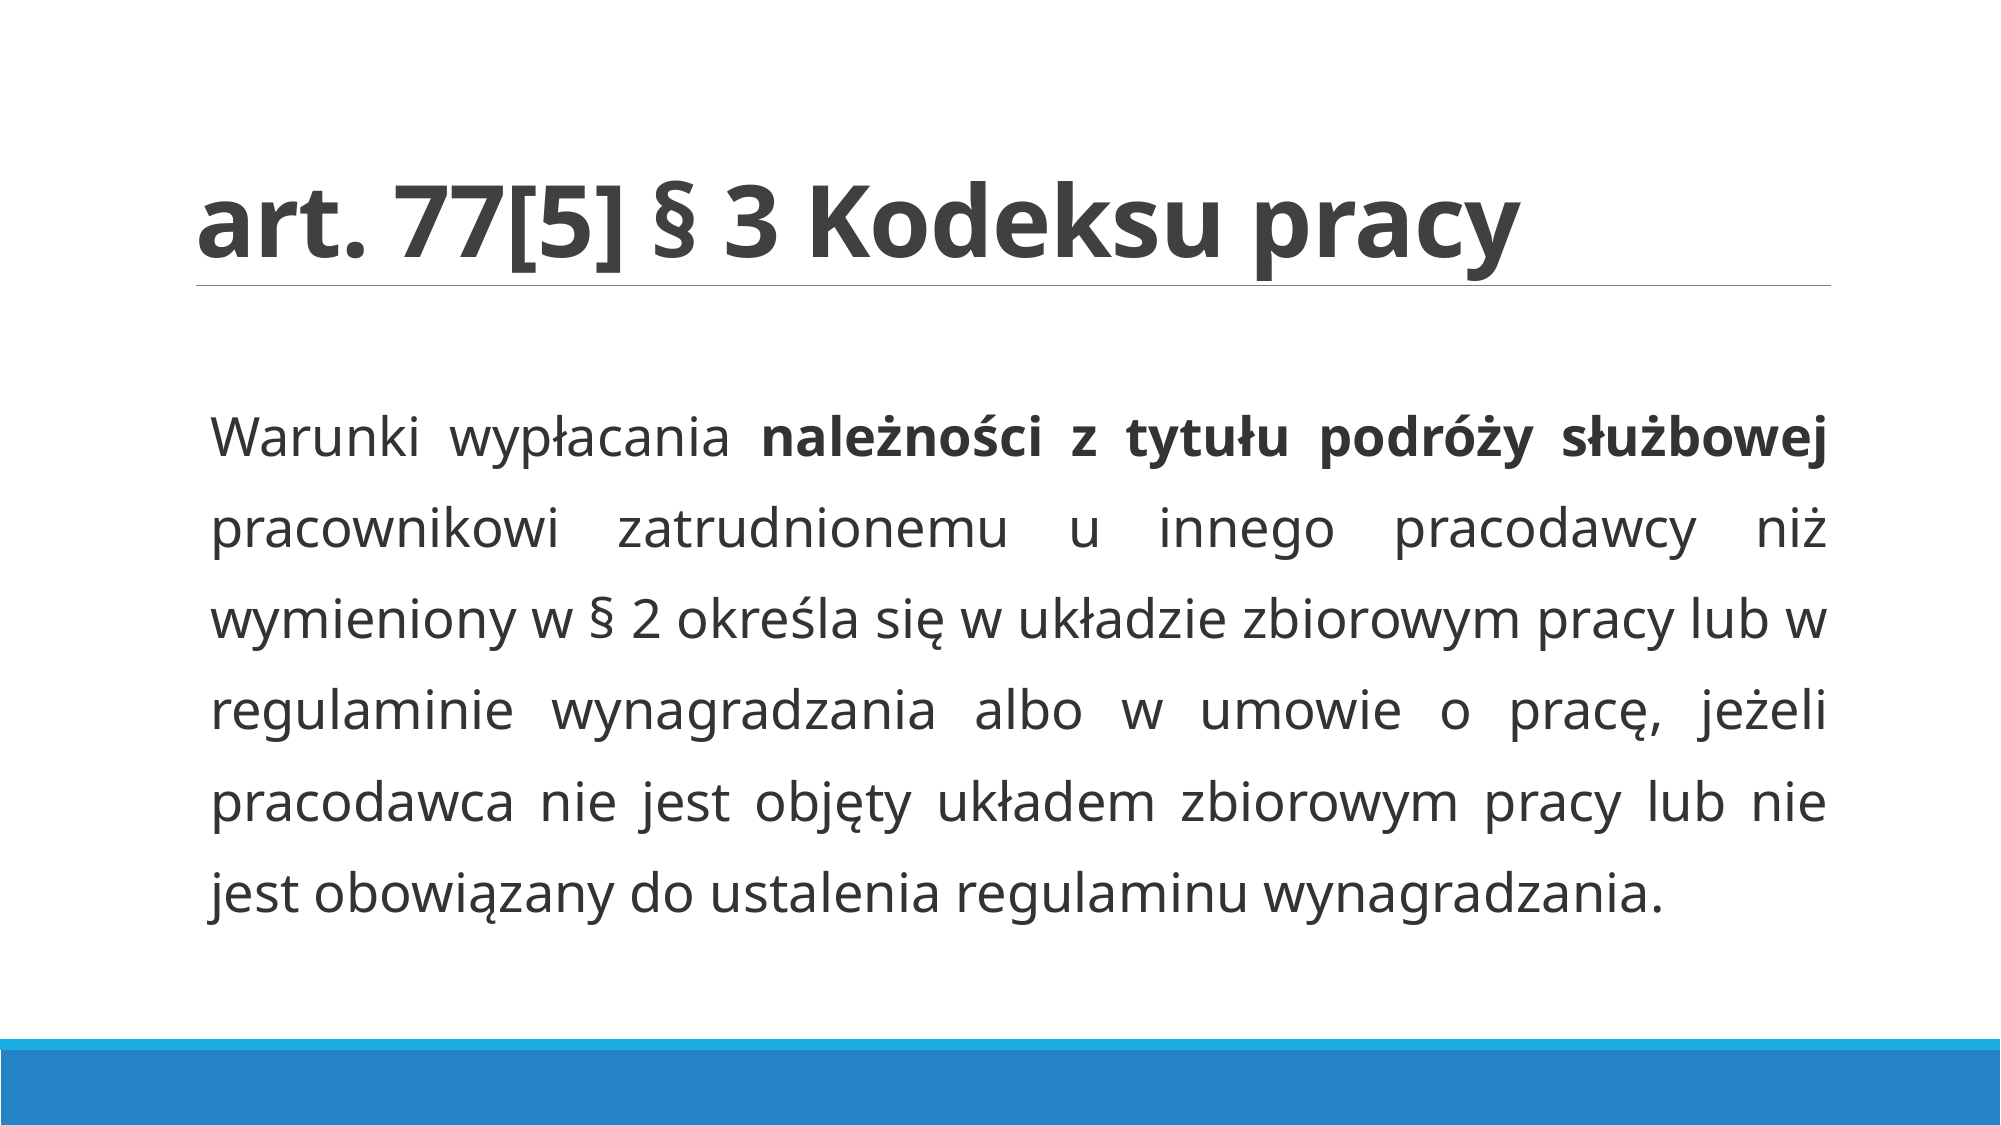

# art. 77[5] § 3 Kodeksu pracy
Warunki wypłacania należności z tytułu podróży służbowej pracownikowi zatrudnionemu u innego pracodawcy niż wymieniony w § 2 określa się w układzie zbiorowym pracy lub w regulaminie wynagradzania albo w umowie o pracę, jeżeli pracodawca nie jest objęty układem zbiorowym pracy lub nie jest obowiązany do ustalenia regulaminu wynagradzania.